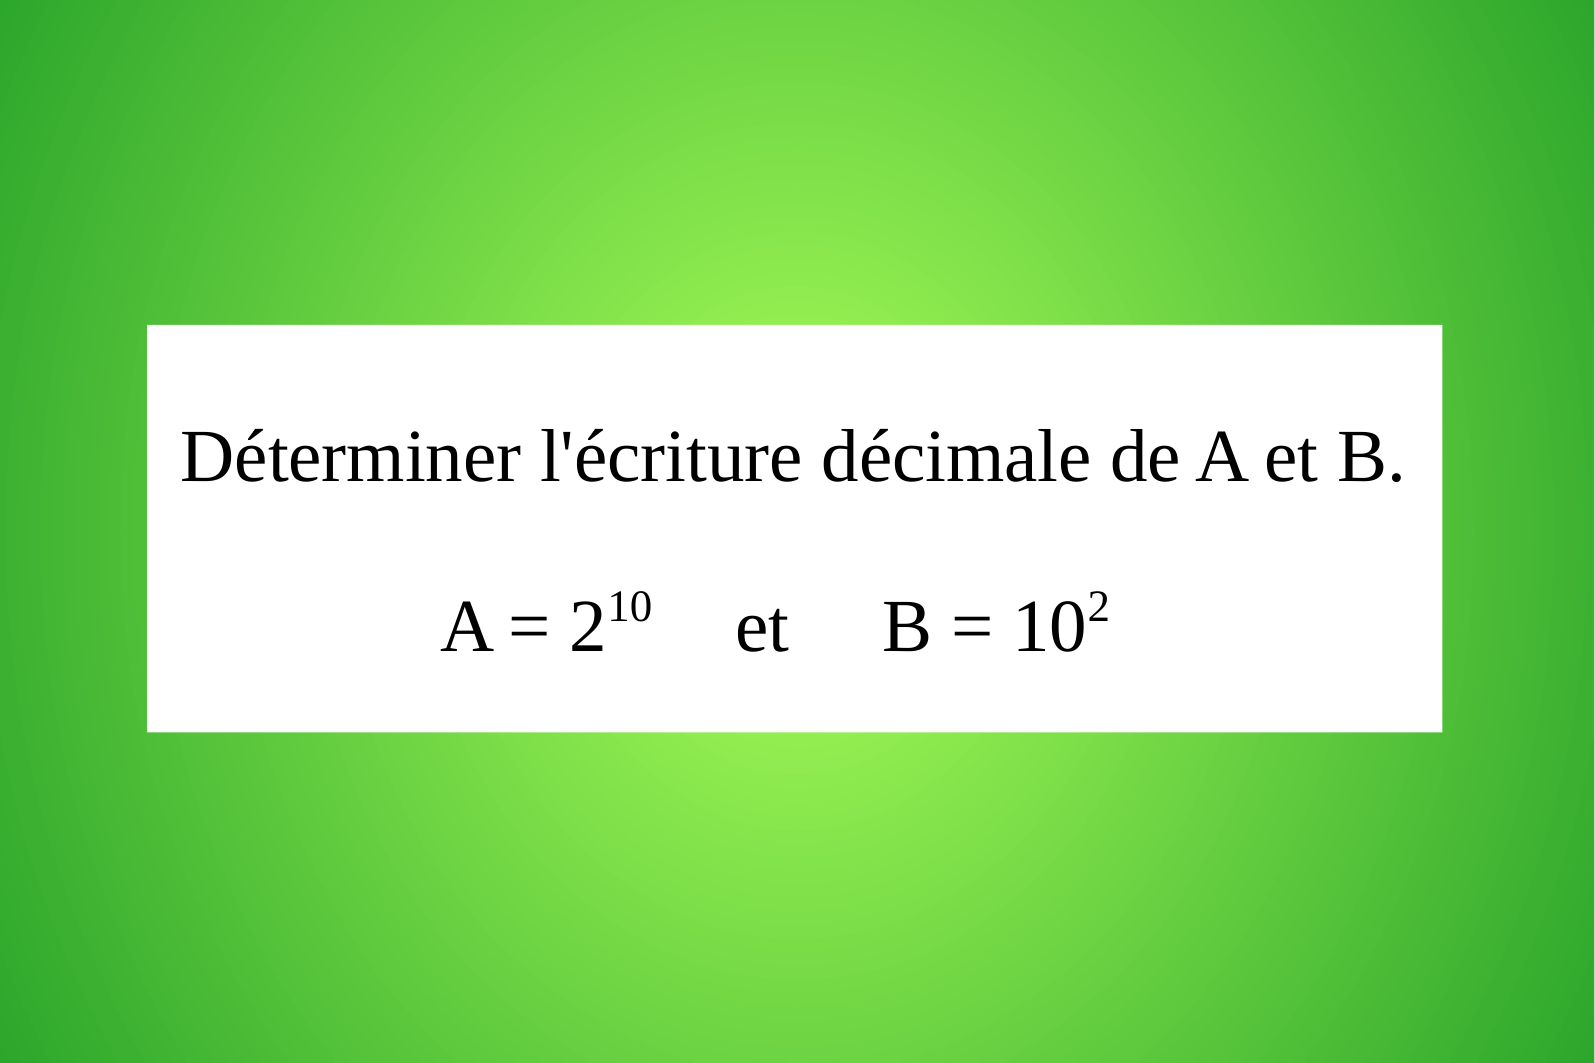

Déterminer l'écriture décimale de A et B.
A = 210 	et		B = 102